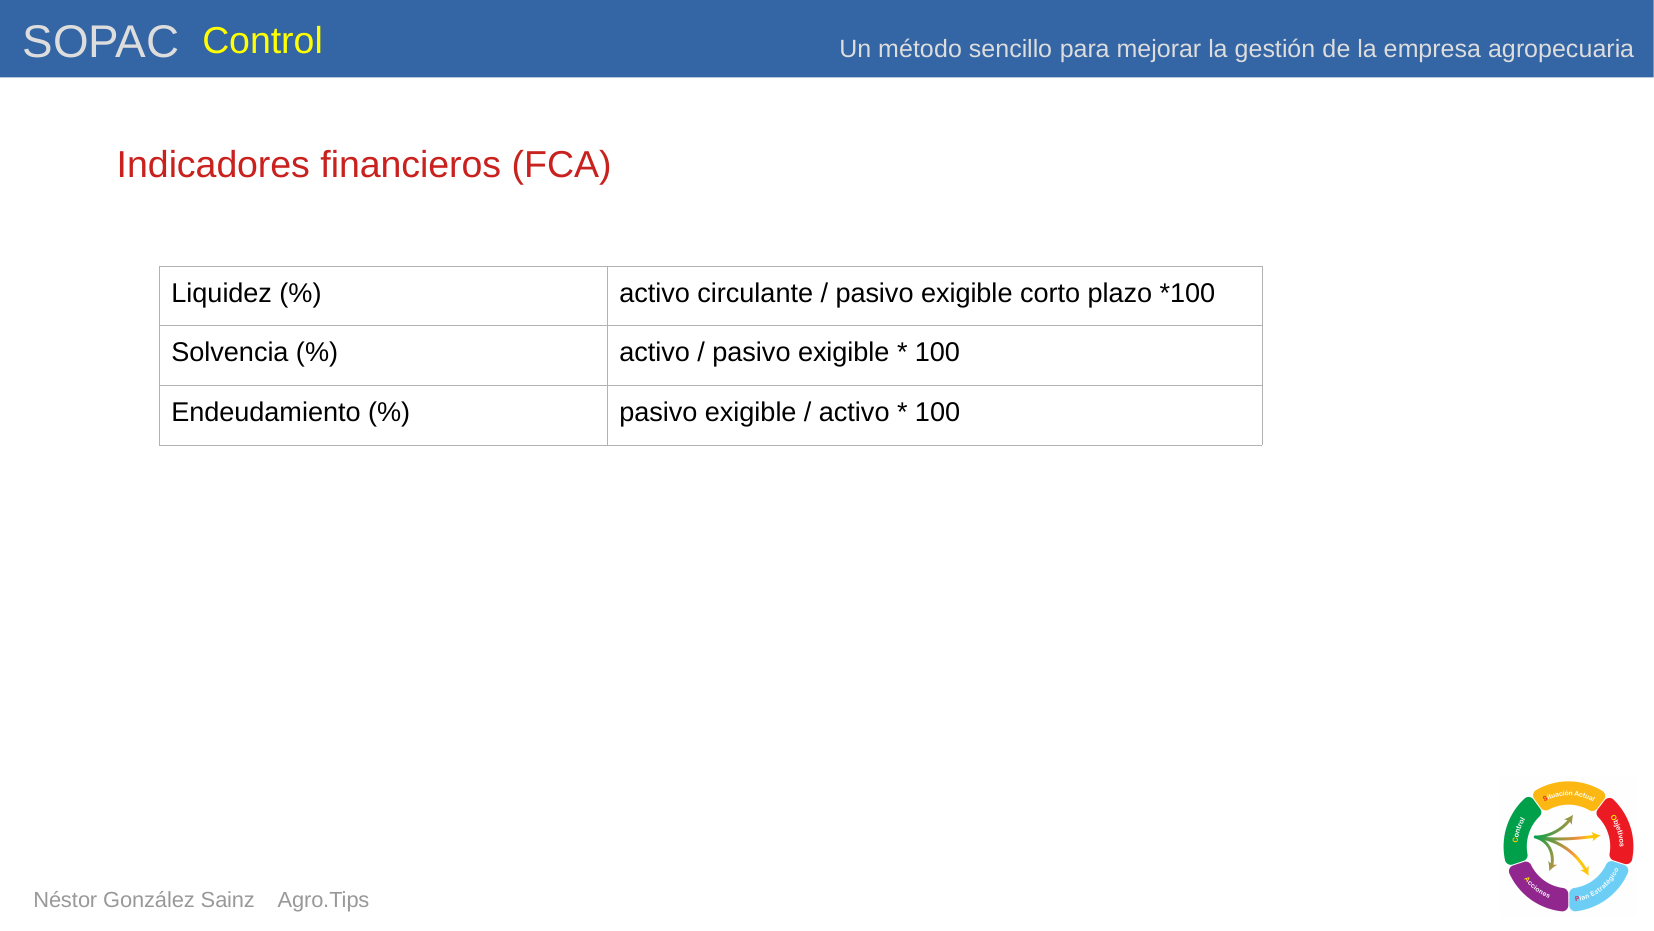

Control
Indicadores financieros (FCA)
| Liquidez (%) | activo circulante / pasivo exigible corto plazo \*100 |
| --- | --- |
| Solvencia (%) | activo / pasivo exigible \* 100 |
| Endeudamiento (%) | pasivo exigible / activo \* 100 |